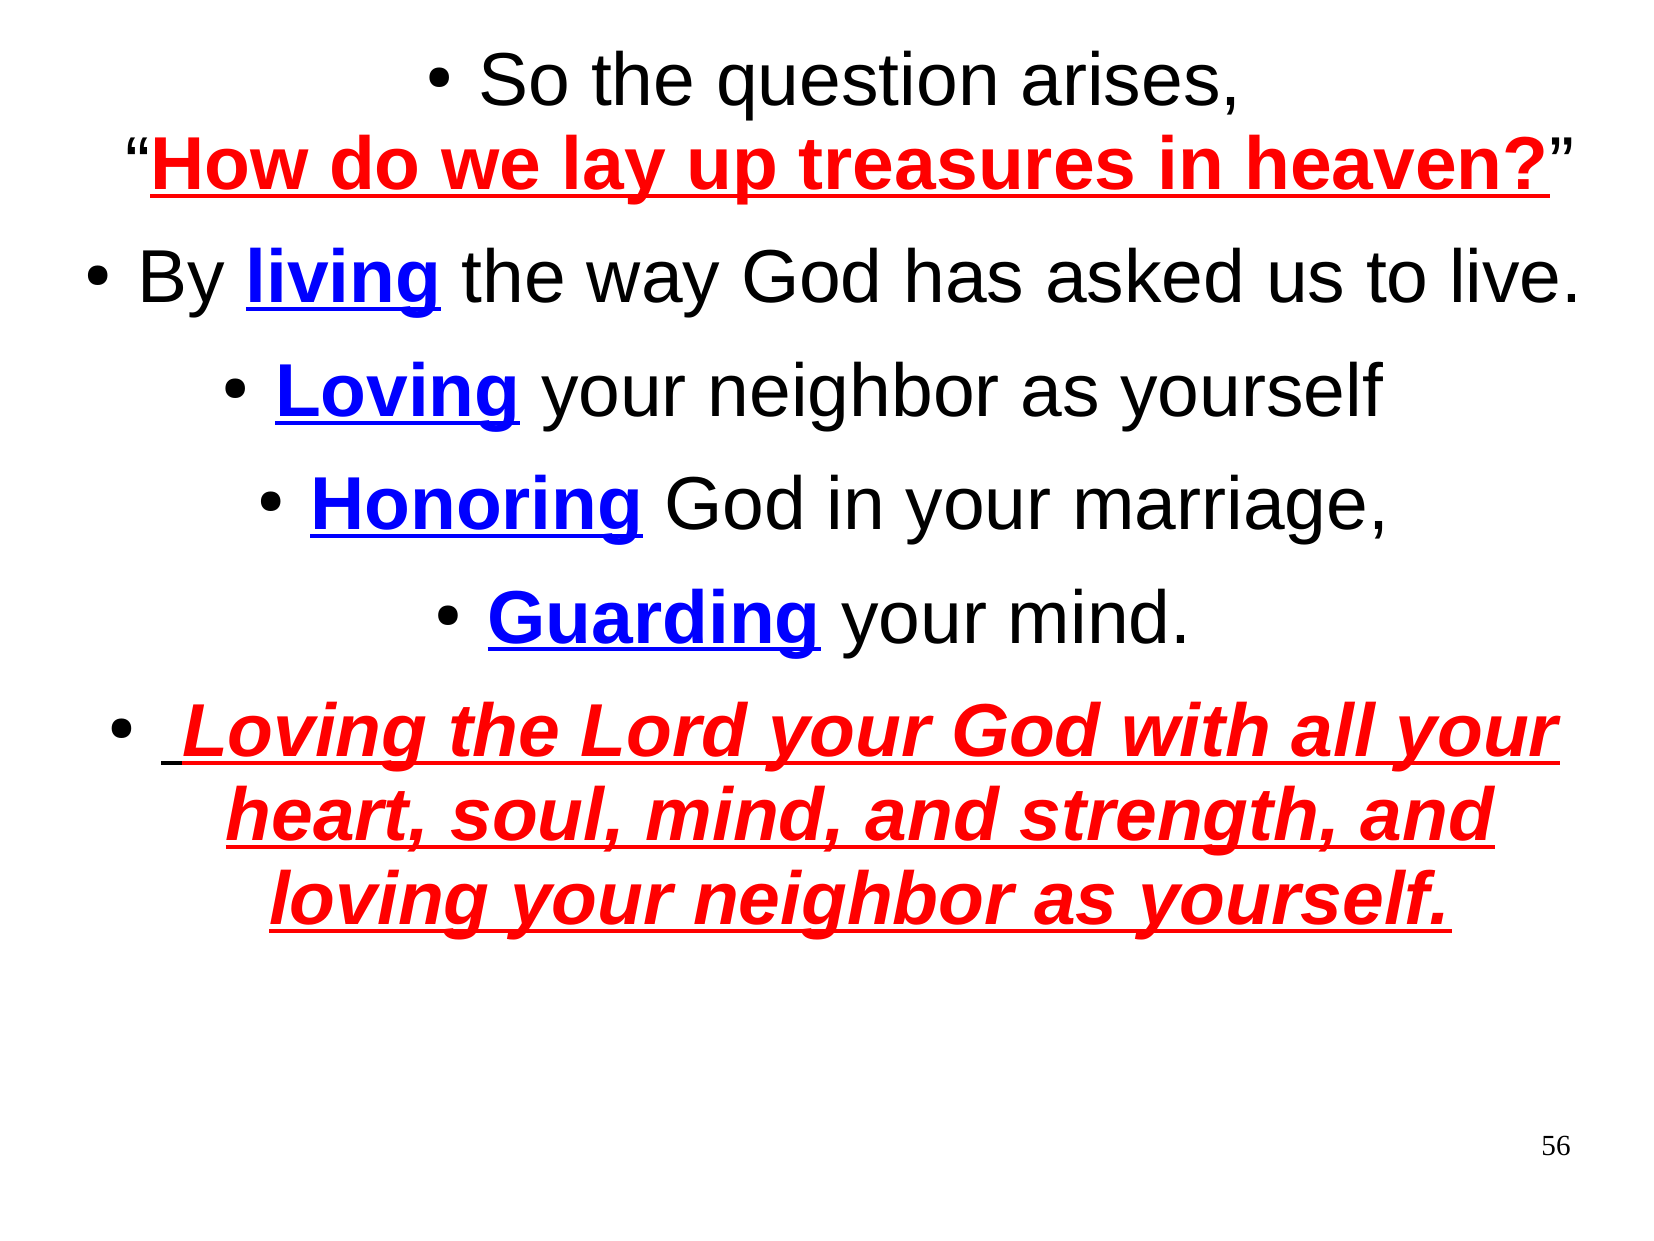

# So the question arises, “How do we lay up treasures in heaven?”
By living the way God has asked us to live.
Loving your neighbor as yourself
Honoring God in your marriage,
Guarding your mind.
 Loving the Lord your God with all your heart, soul, mind, and strength, and loving your neighbor as yourself.
56